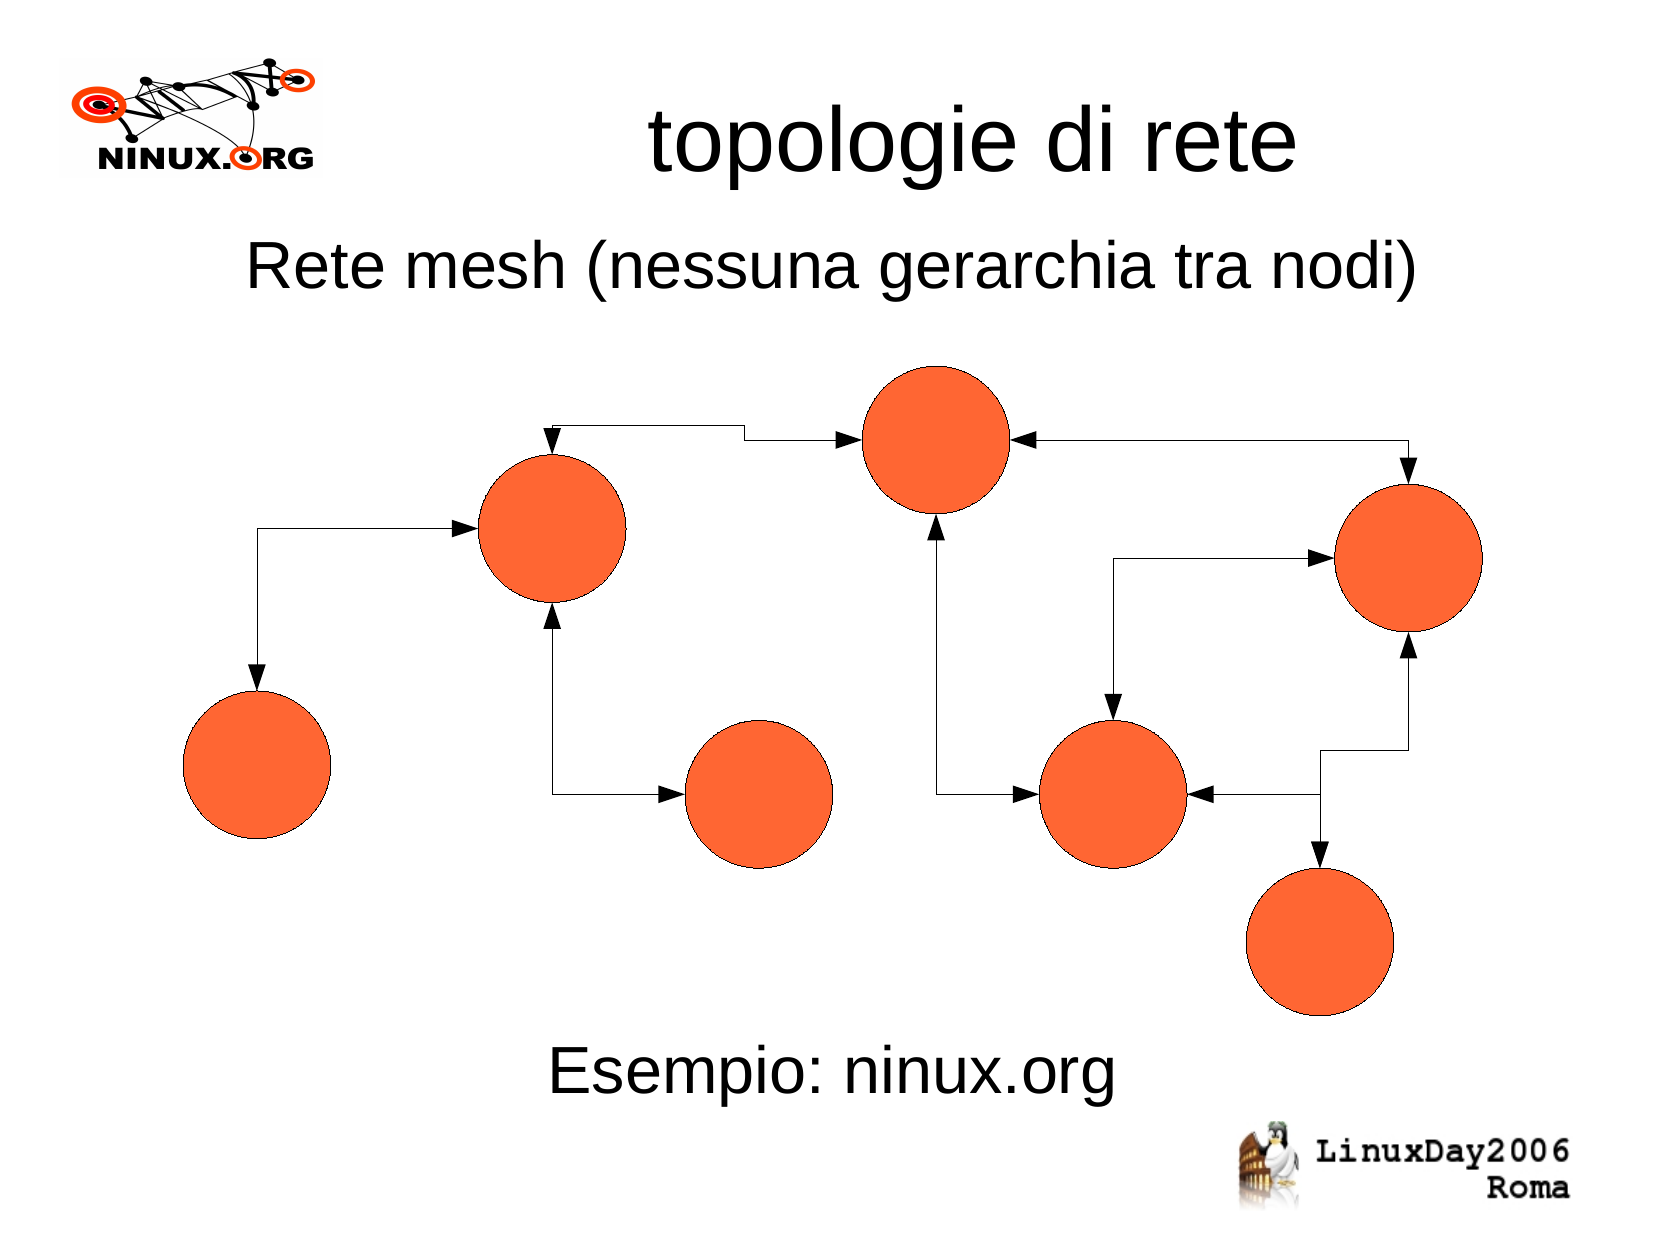

# topologie di rete
Rete mesh (nessuna gerarchia tra nodi)
Esempio: ninux.org